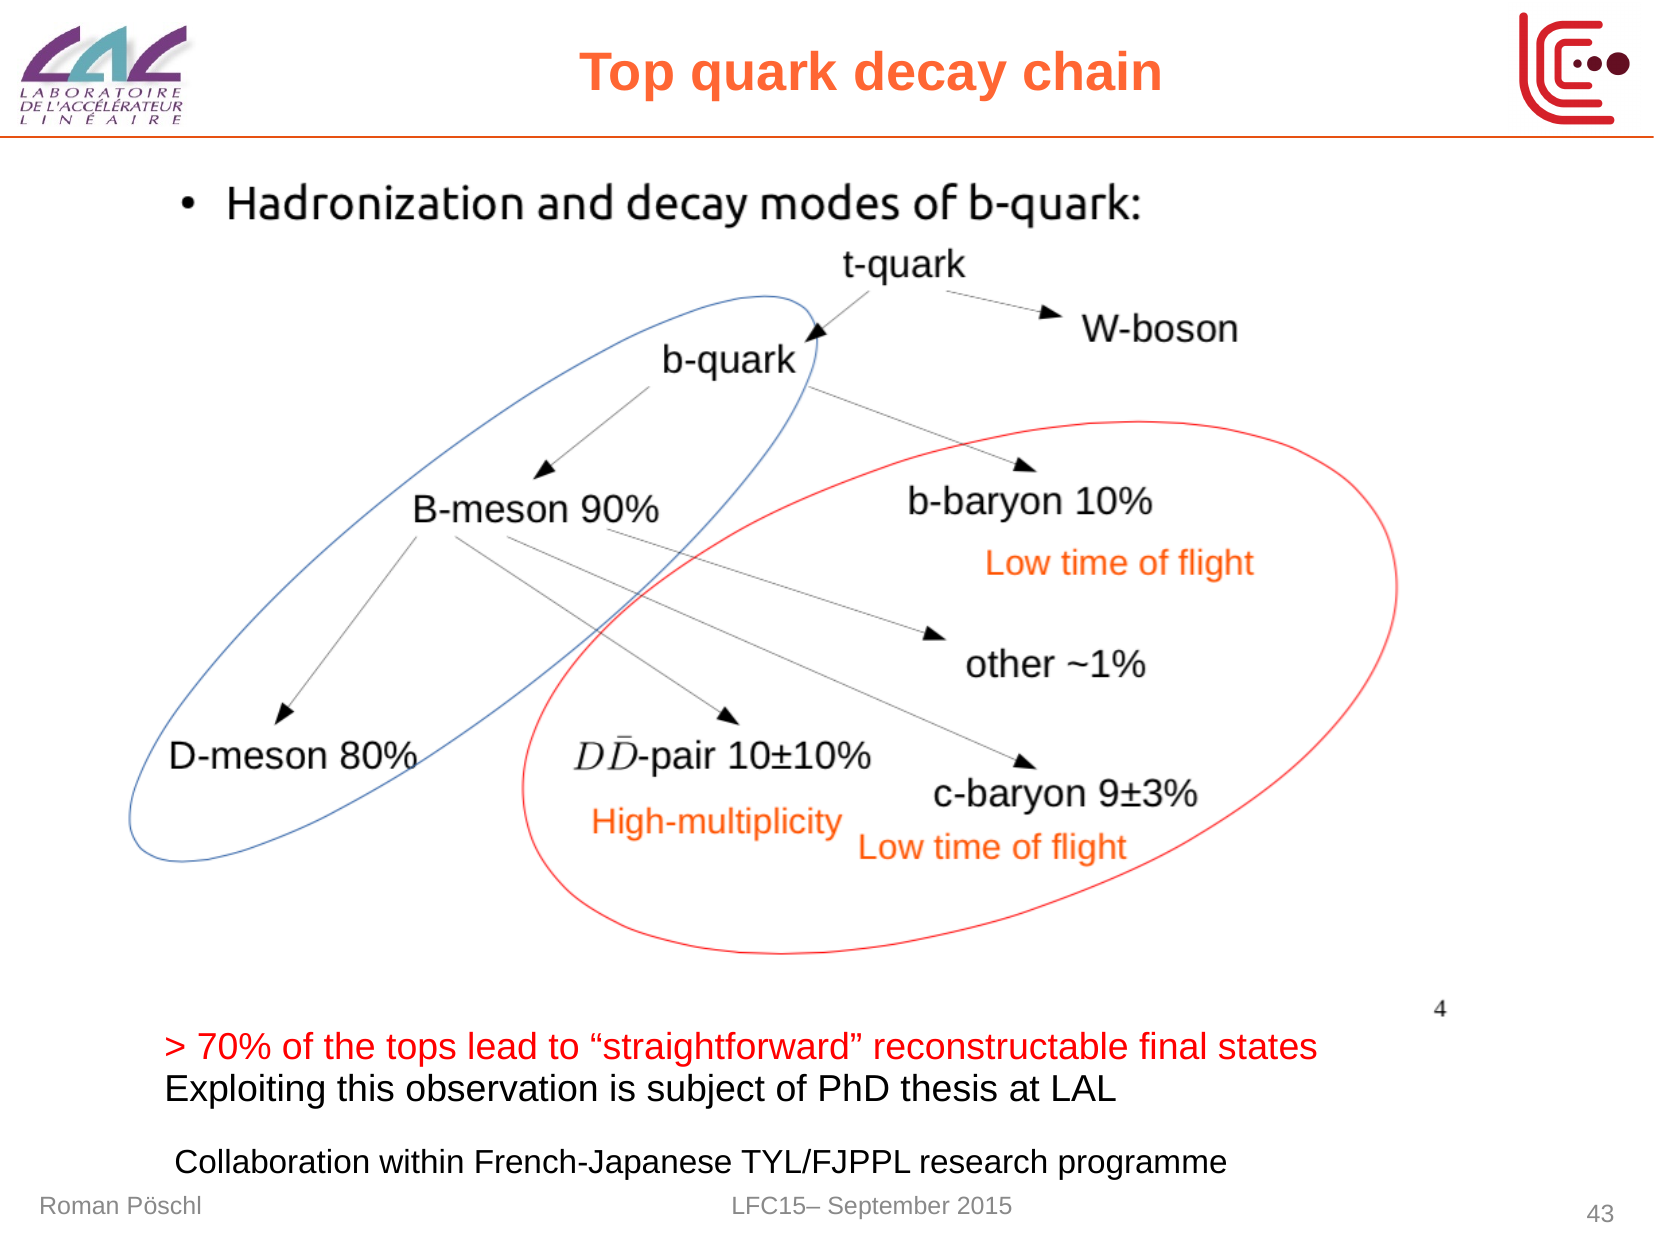

# Top quark decay chain
> 70% of the tops lead to “straightforward” reconstructable final states
Exploiting this observation is subject of PhD thesis at LAL
Collaboration within French-Japanese TYL/FJPPL research programme